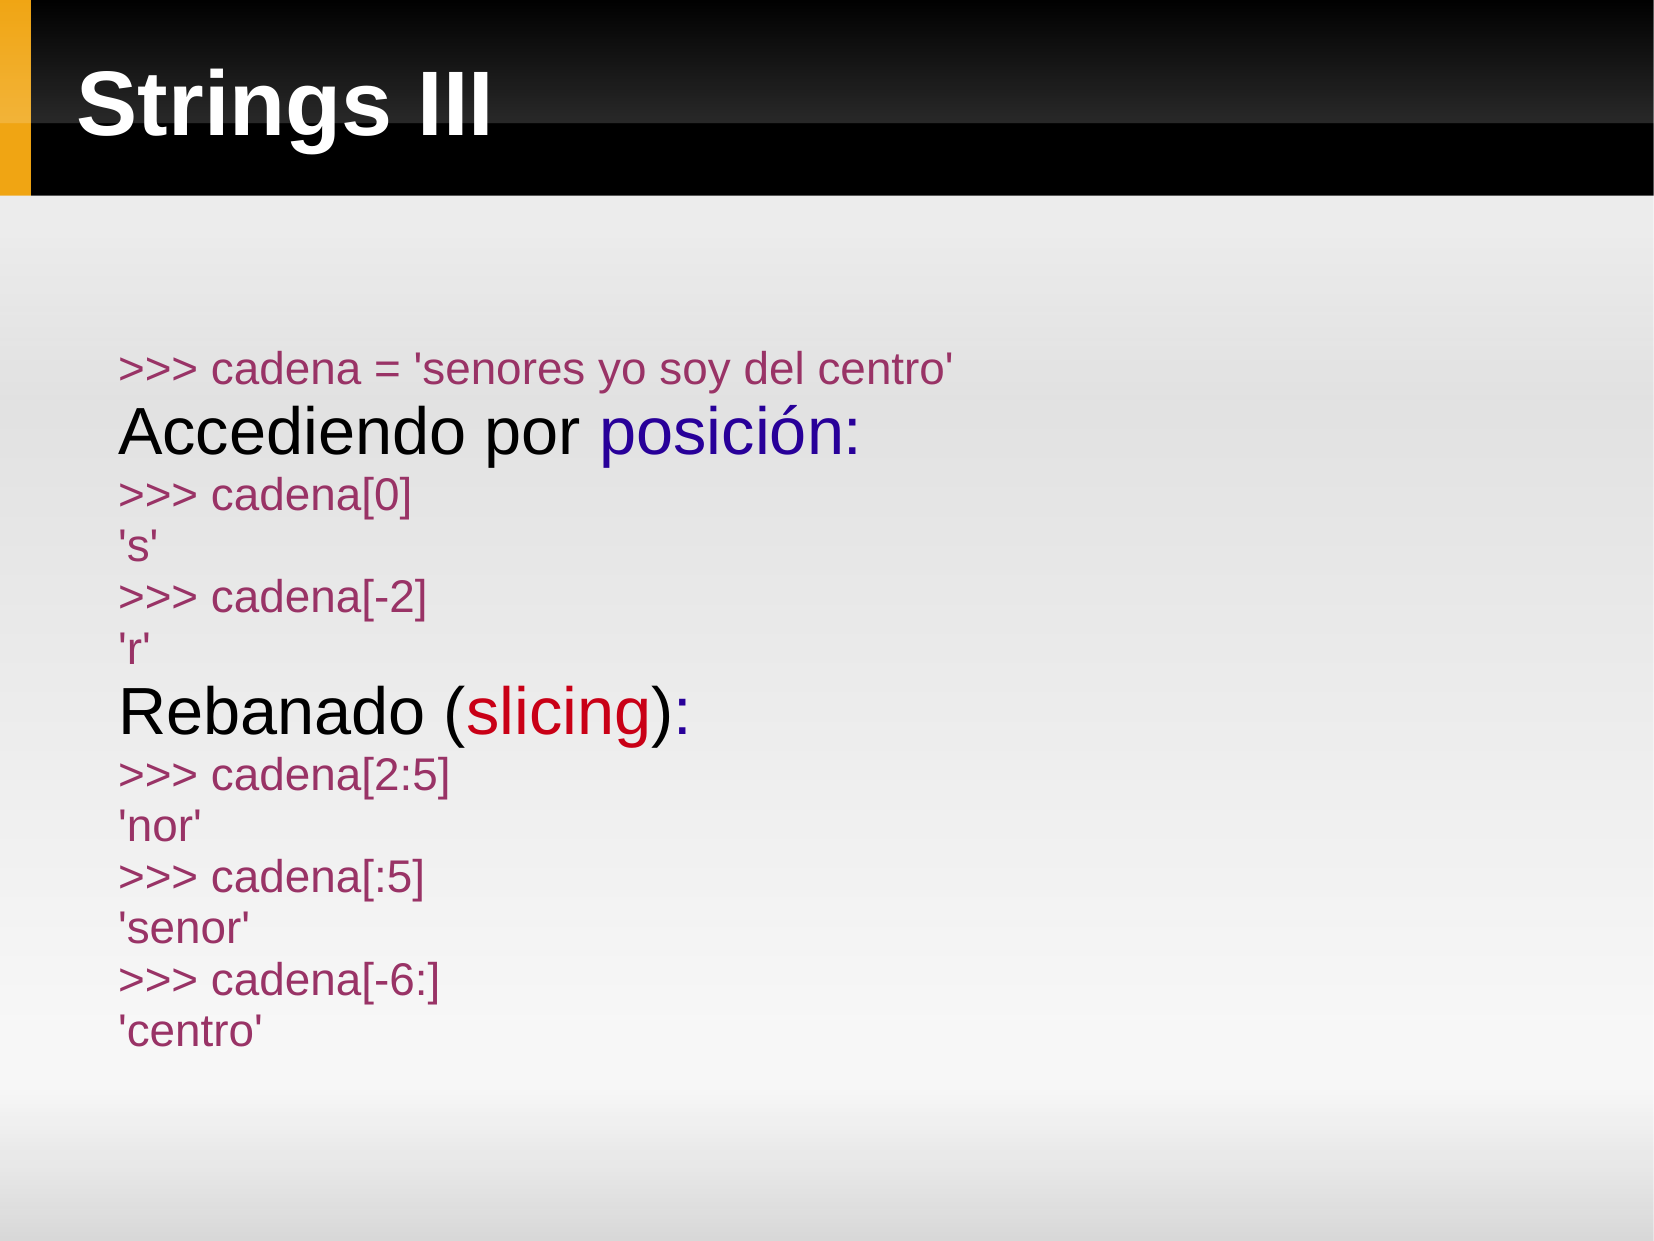

# Strings III
>>> cadena = 'senores yo soy del centro'
Accediendo por posición:
>>> cadena[0]
's'
>>> cadena[-2]
'r'
Rebanado (slicing):
>>> cadena[2:5]
'nor'
>>> cadena[:5]
'senor'
>>> cadena[-6:]
'centro'